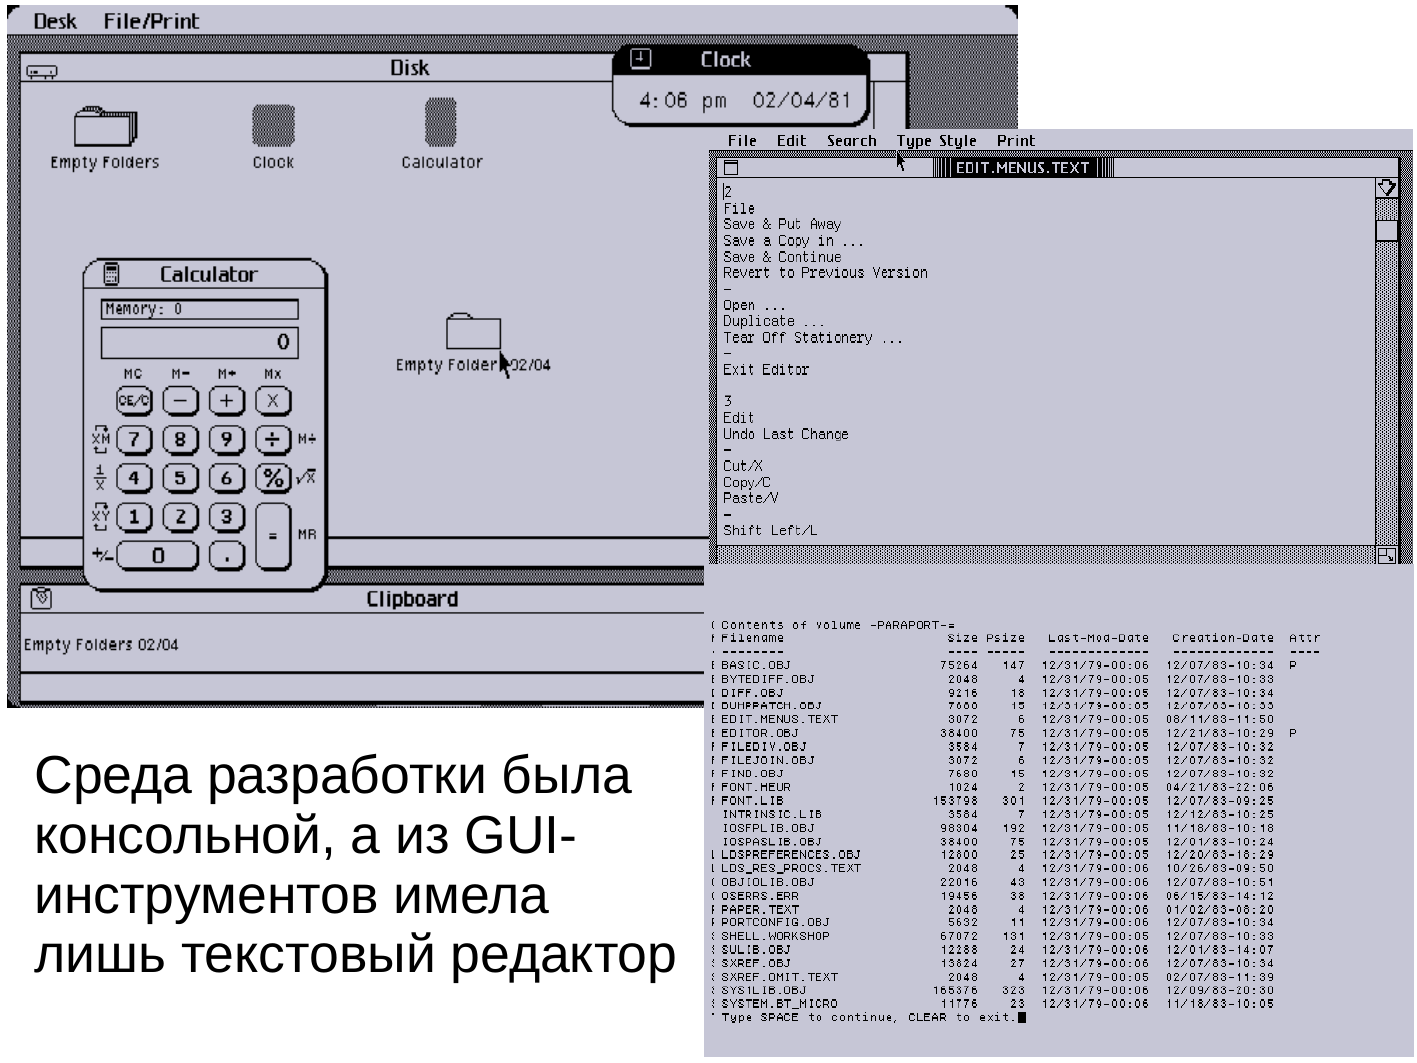

Среда разработки была
консольной, а из GUI-
инструментов имела
лишь текстовый редактор